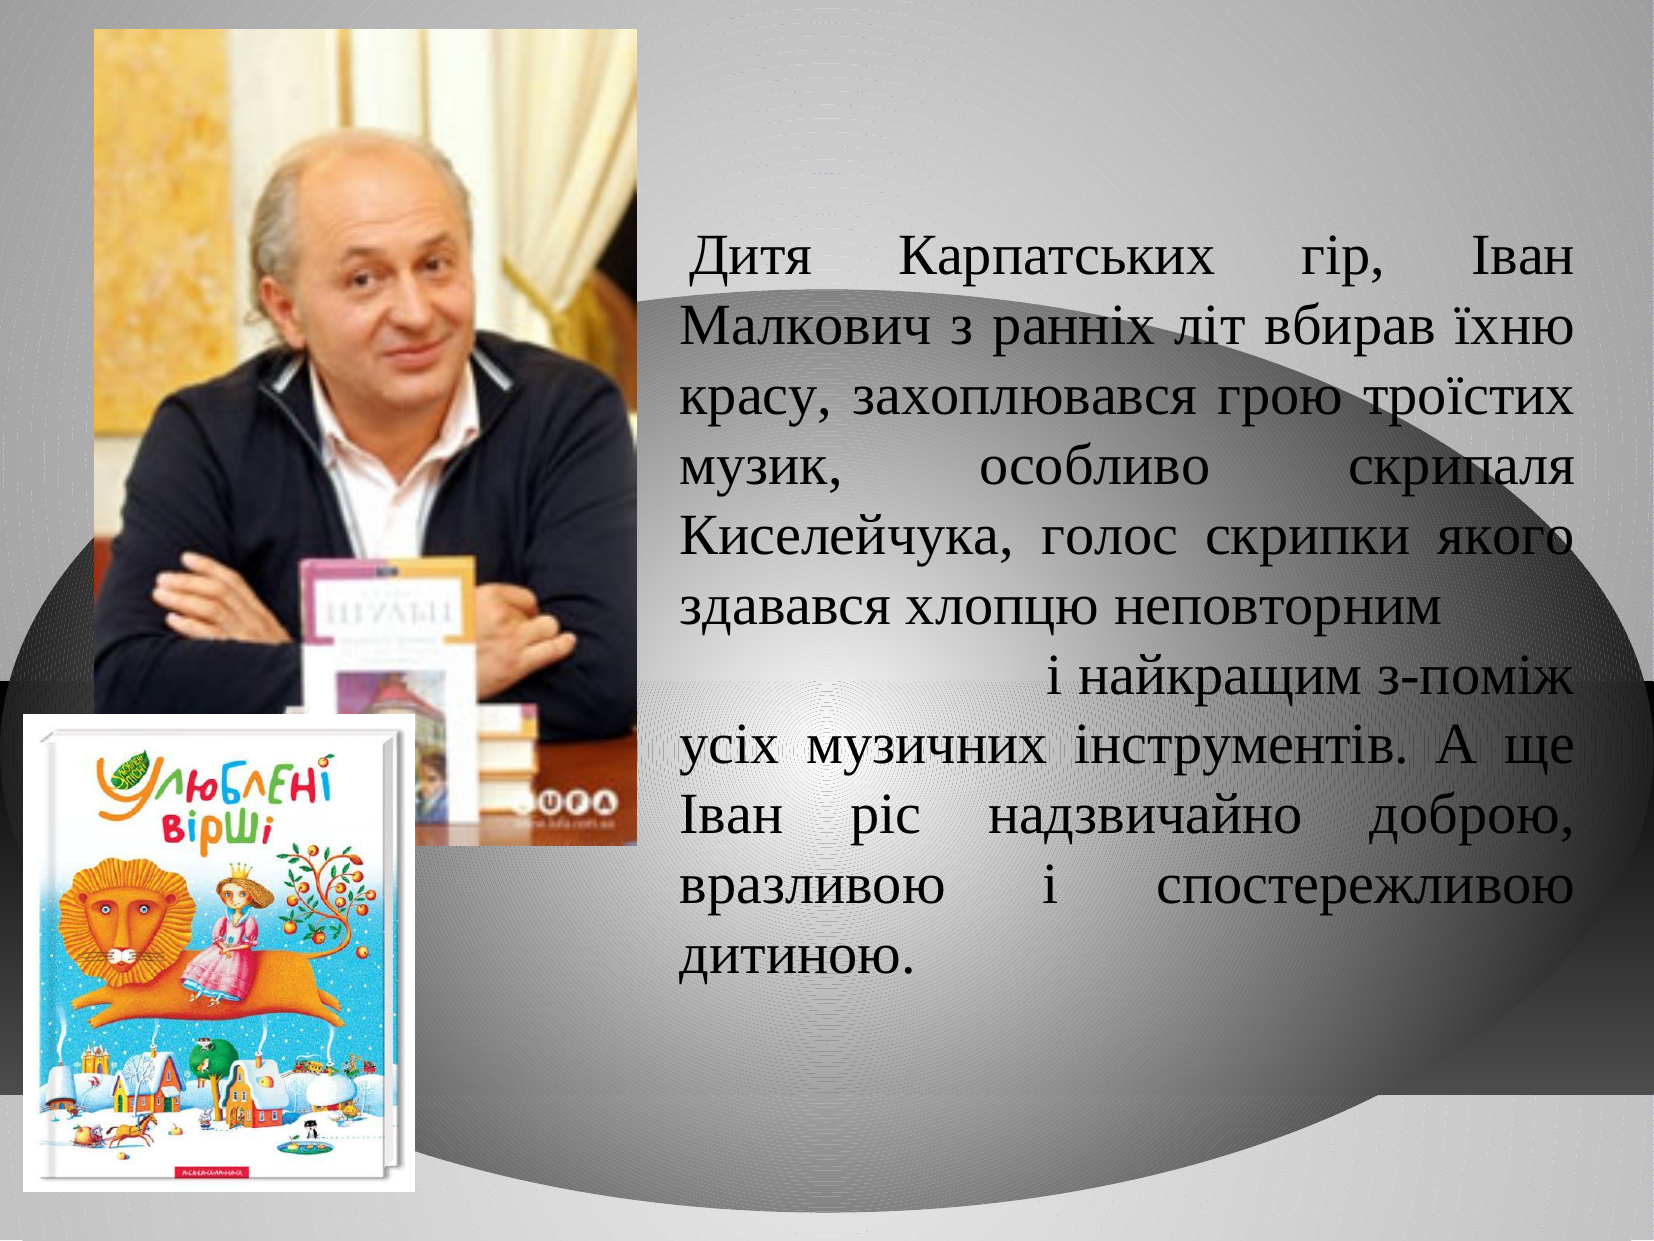

Дитя Карпатських гір, Іван Малкович з ранніх літ вбирав їхню красу, захоплювався грою троїстих музик, особливо скрипаля Киселейчука, голос скрипки якого здавався хлопцю неповторним і найкращим з-поміж усіх музичних інструментів. А ще Іван ріс надзвичайно доброю, вразливою і спостережливою дитиною.